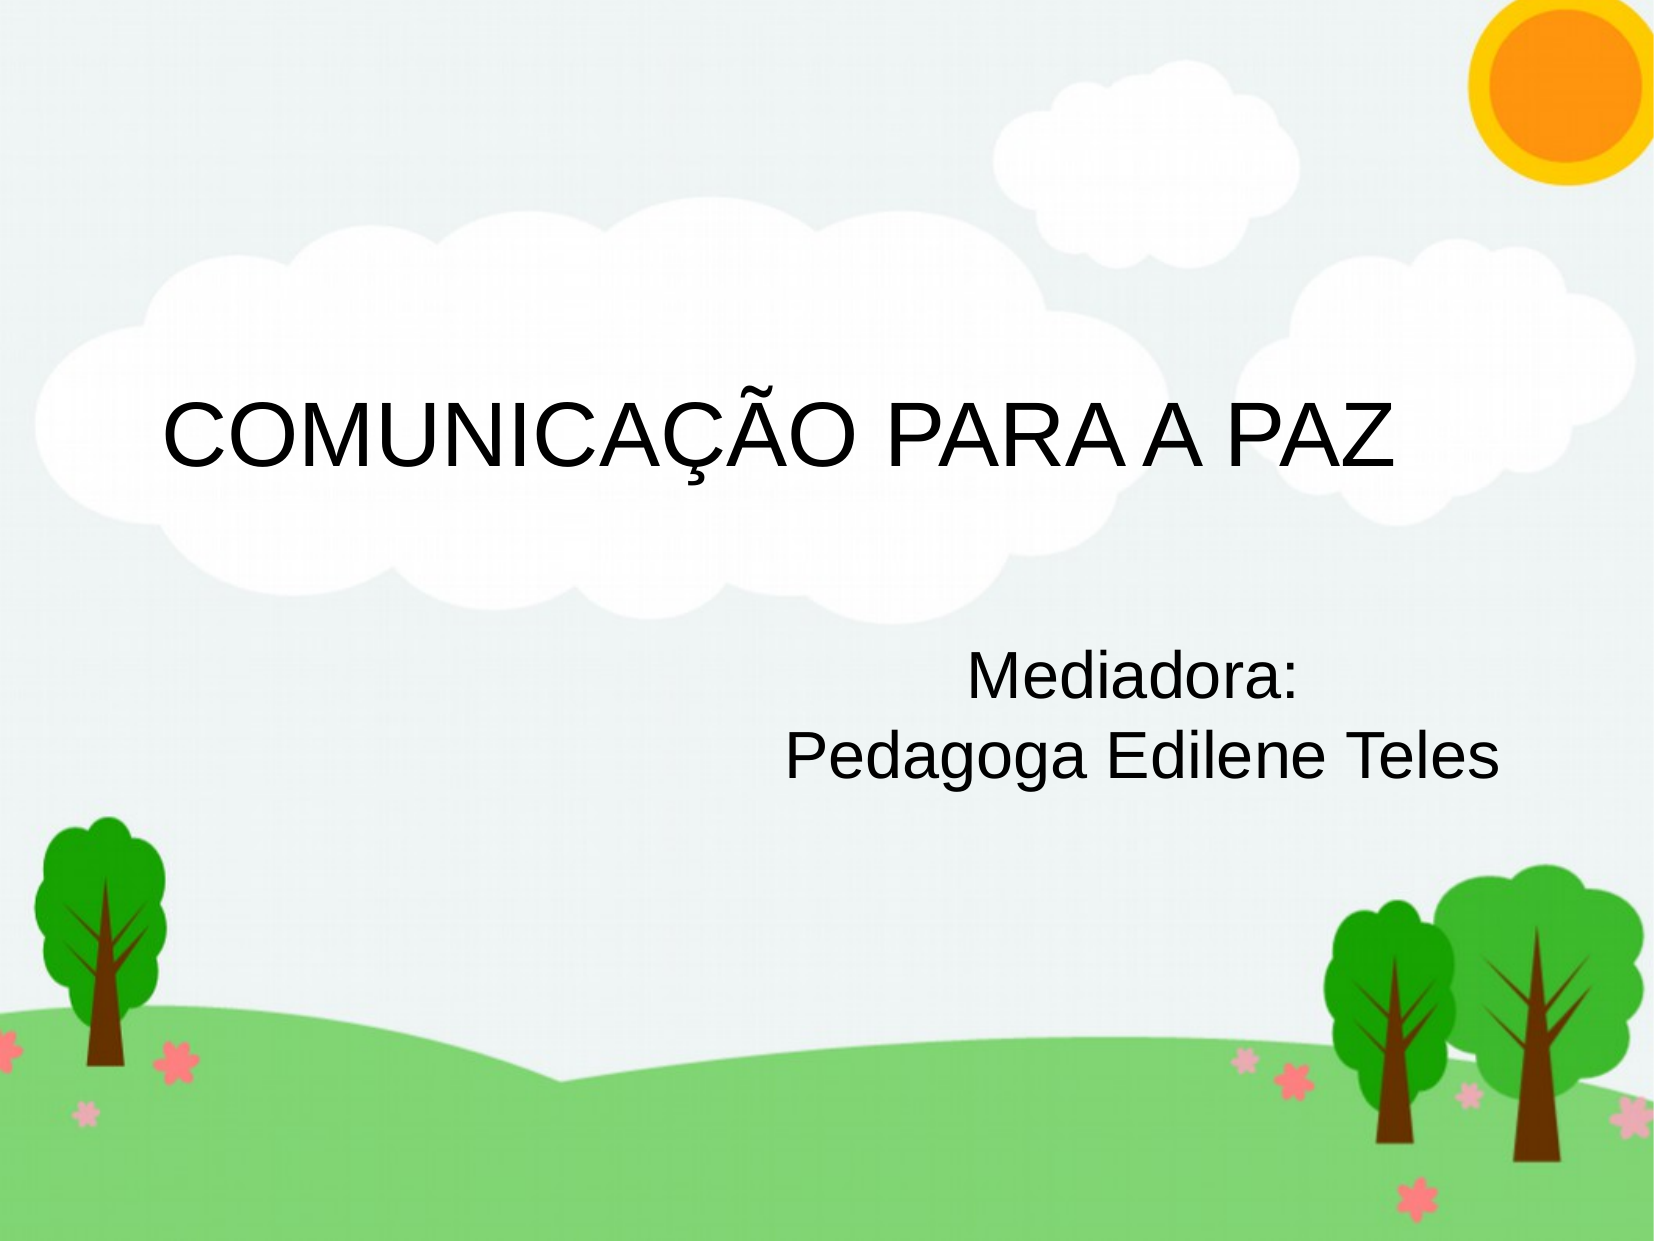

# COMUNICAÇÃO PARA A PAZ
Mediadora:
Pedagoga Edilene Teles